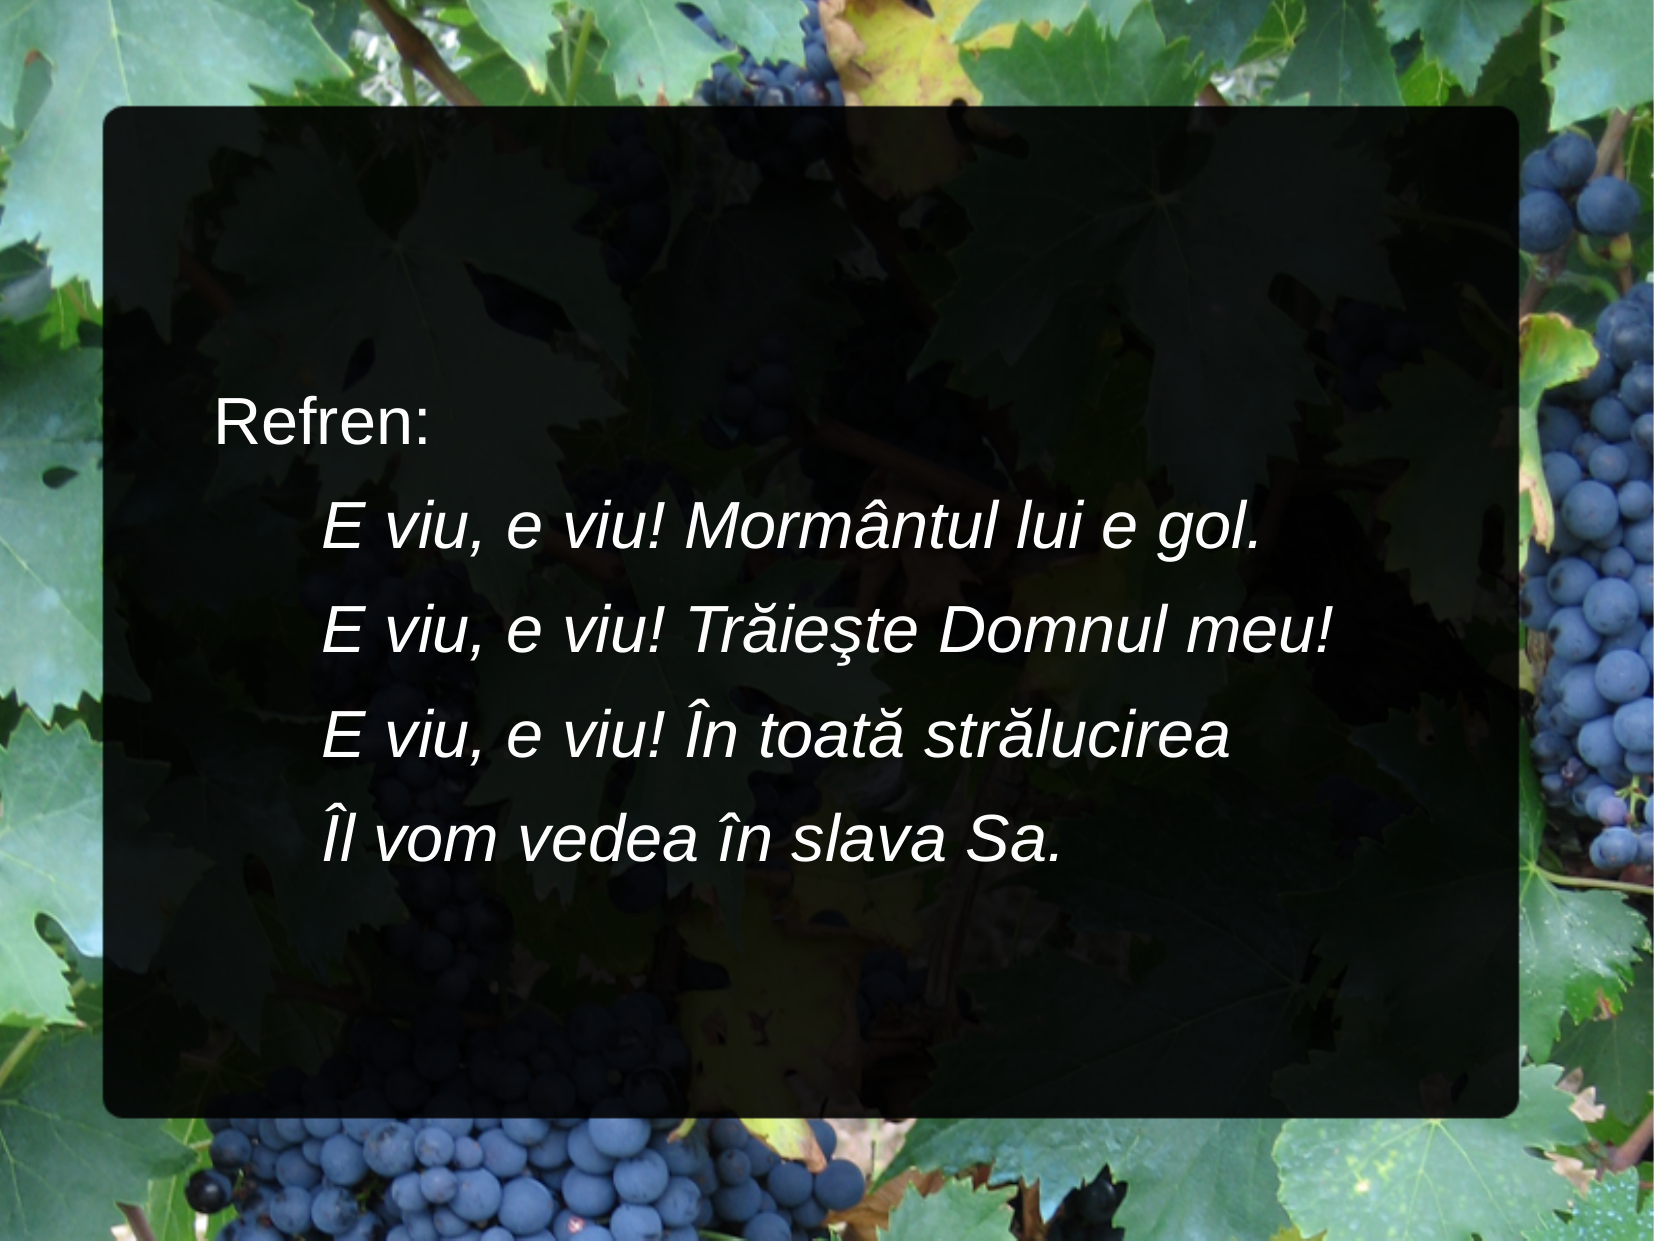

# Refren:
 	E viu, e viu! Mormântul lui e gol.
 	E viu, e viu! Trăieşte Domnul meu!
 	E viu, e viu! În toată strălucirea
 	Îl vom vedea în slava Sa.